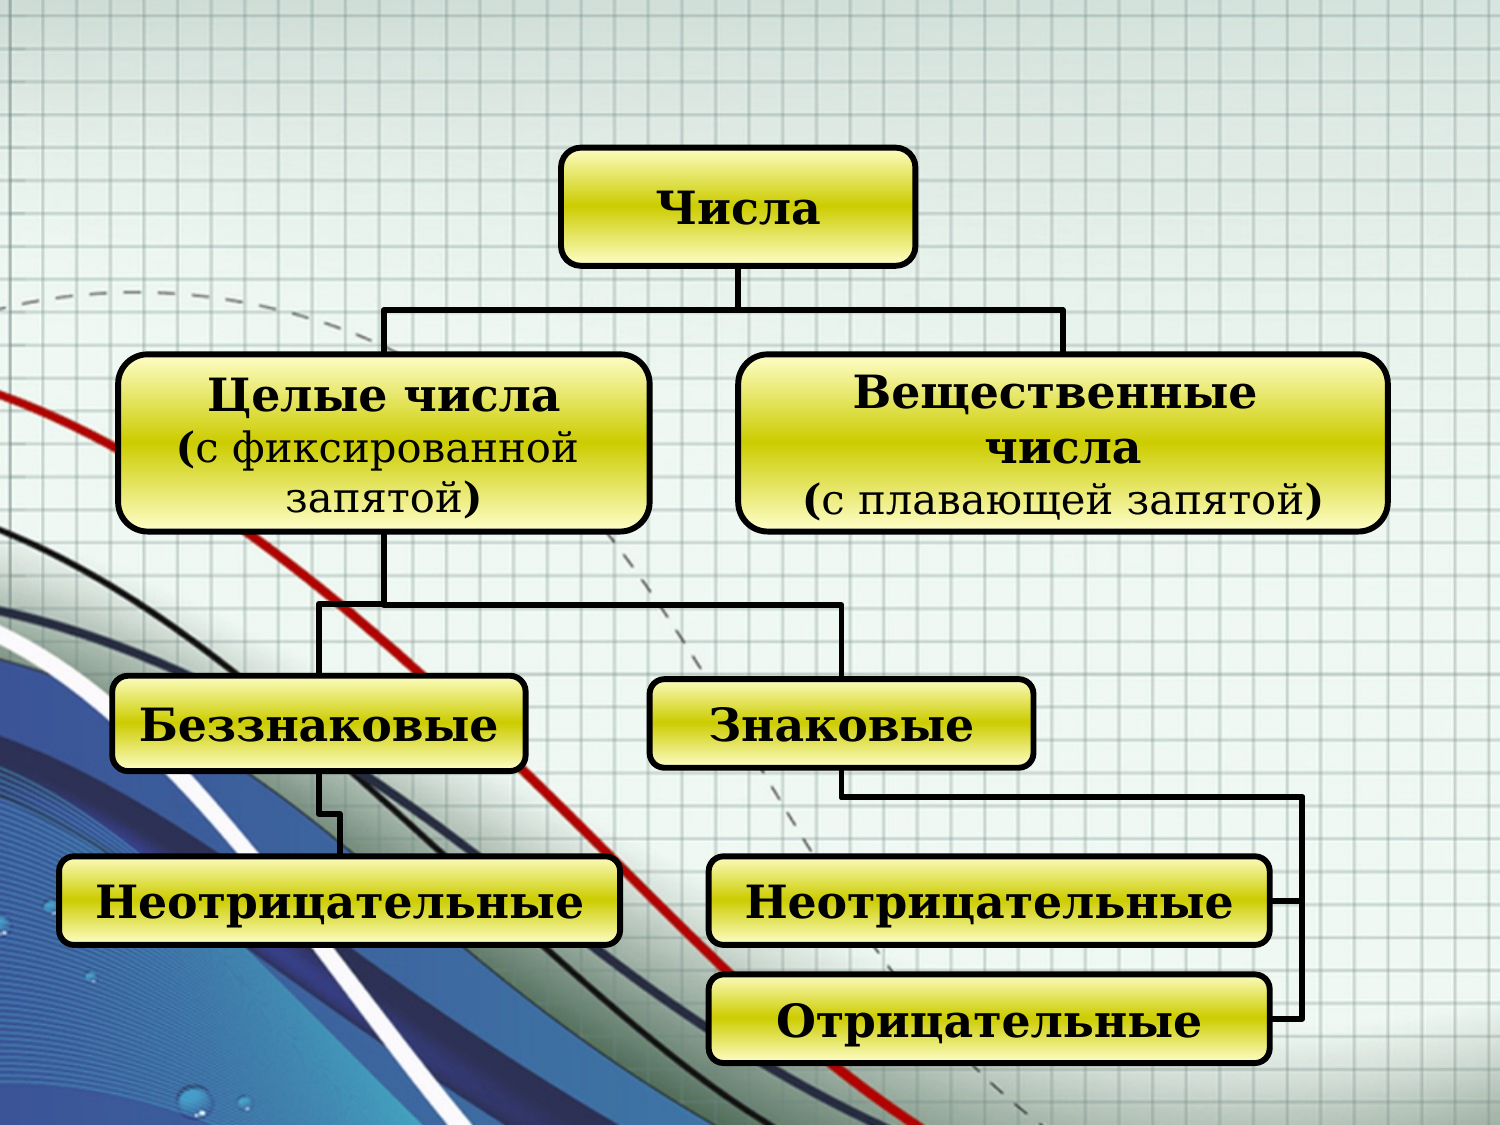

Числа
Целые числа
(с фиксированной
запятой)
Вещественные
числа
(с плавающей запятой)
Беззнаковые
Знаковые
Неотрицательные
Неотрицательные
Отрицательные